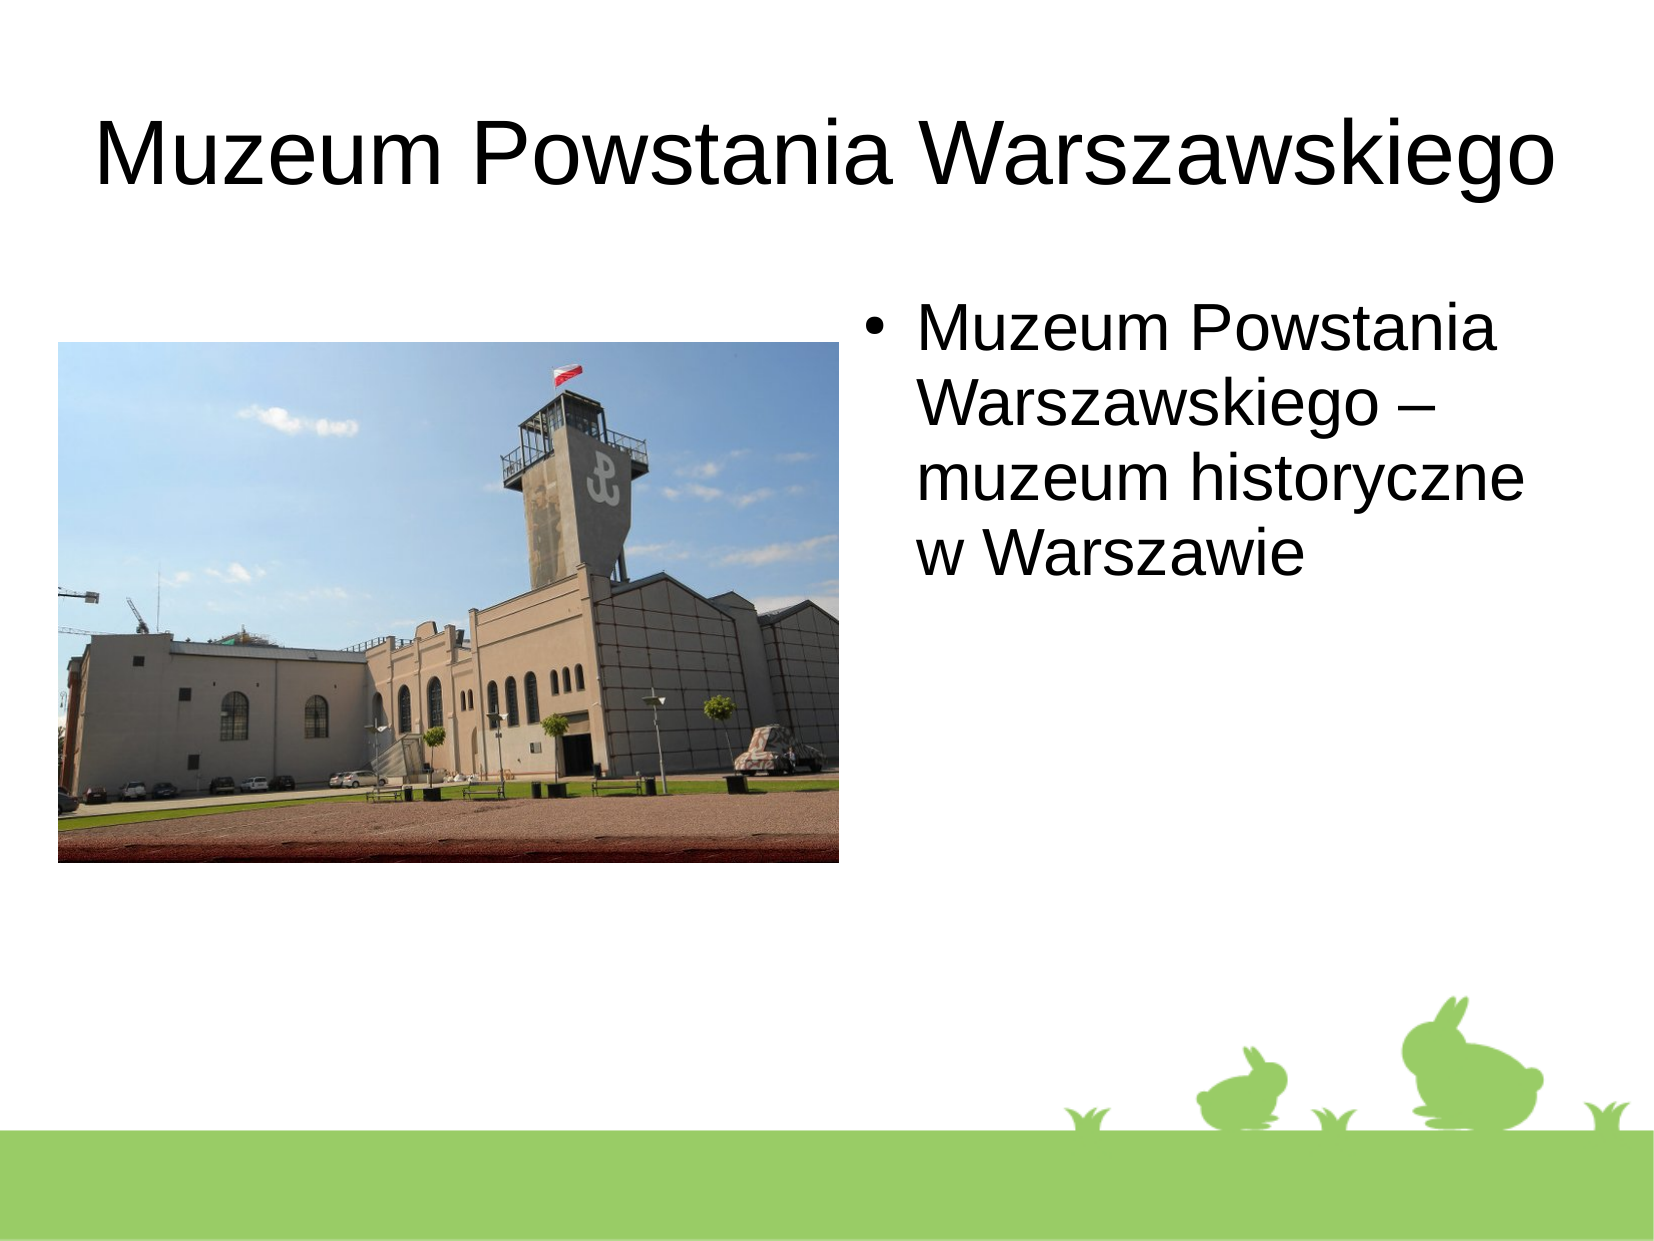

# Muzeum Powstania Warszawskiego
Muzeum Powstania Warszawskiego – muzeum historyczne w Warszawie